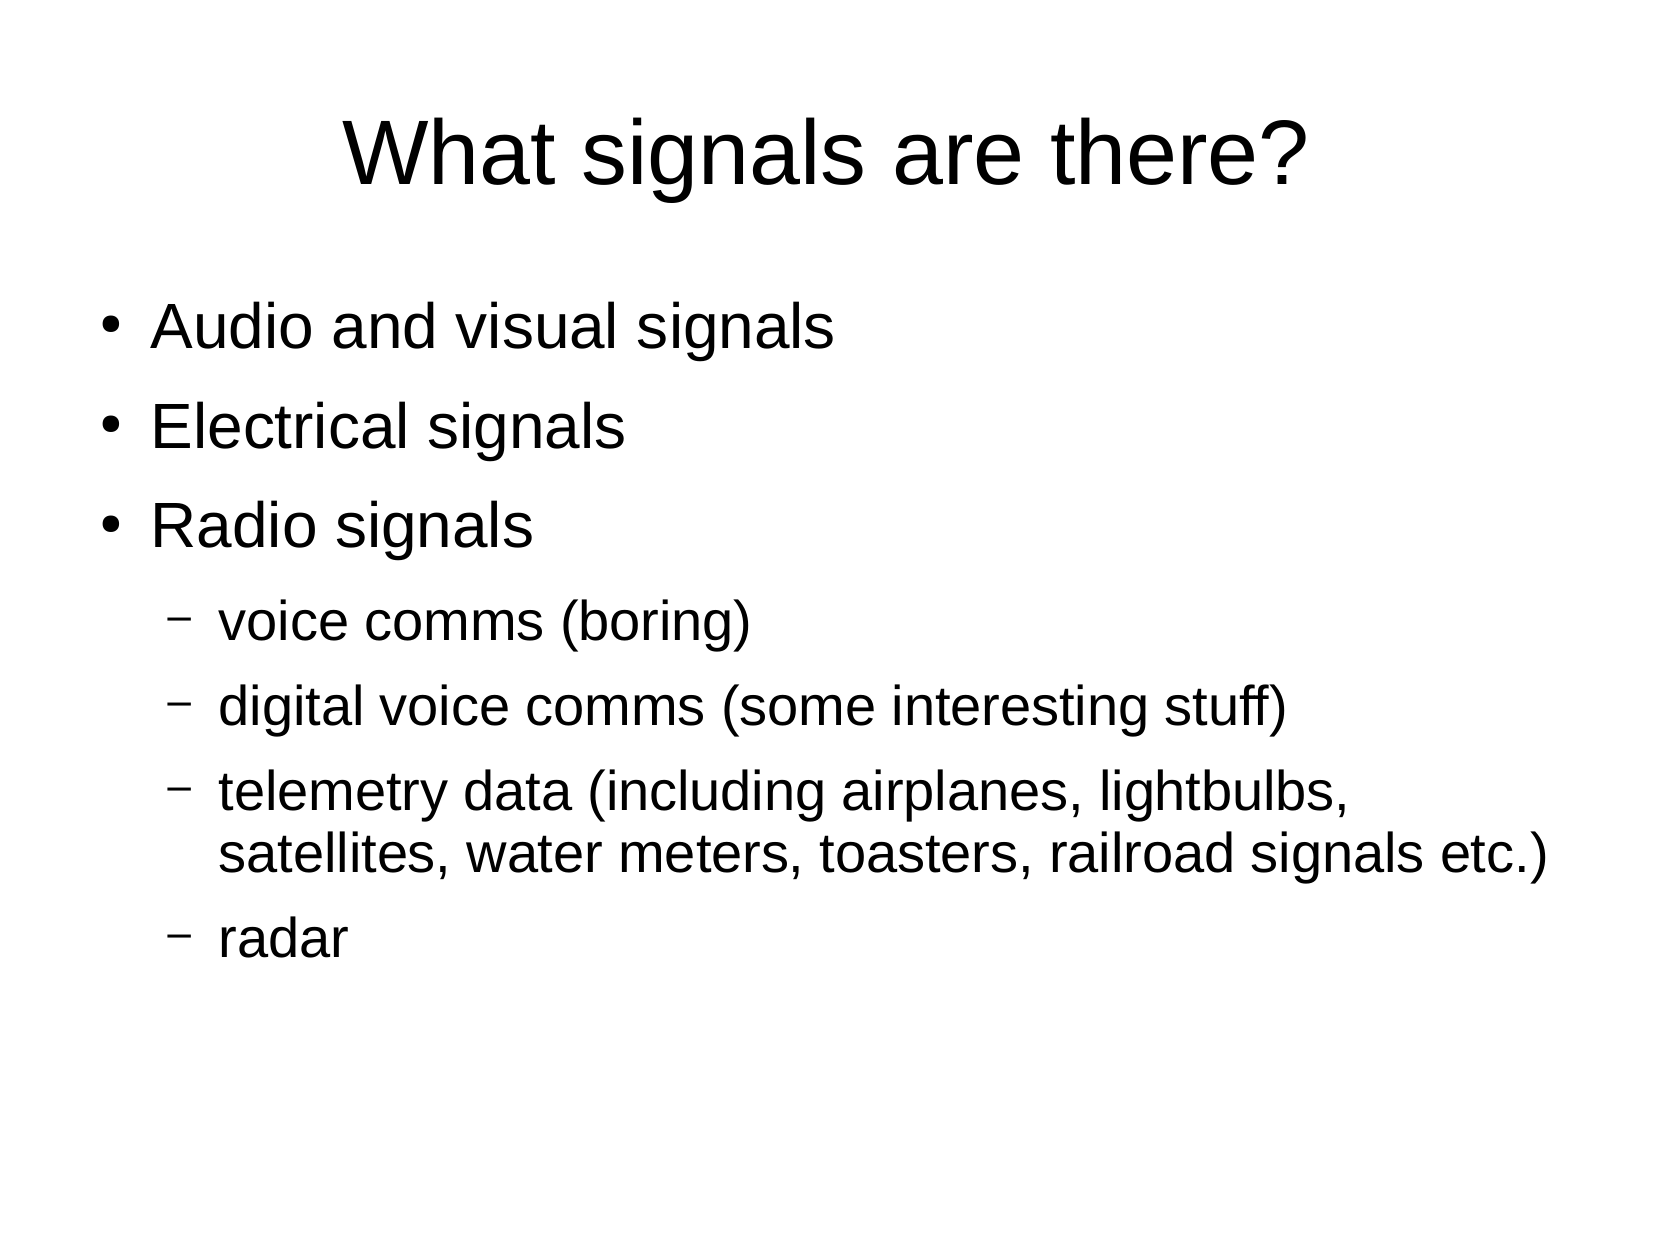

# What signals are there?
Audio and visual signals
Electrical signals
Radio signals
voice comms (boring)
digital voice comms (some interesting stuff)
telemetry data (including airplanes, lightbulbs, satellites, water meters, toasters, railroad signals etc.)
radar